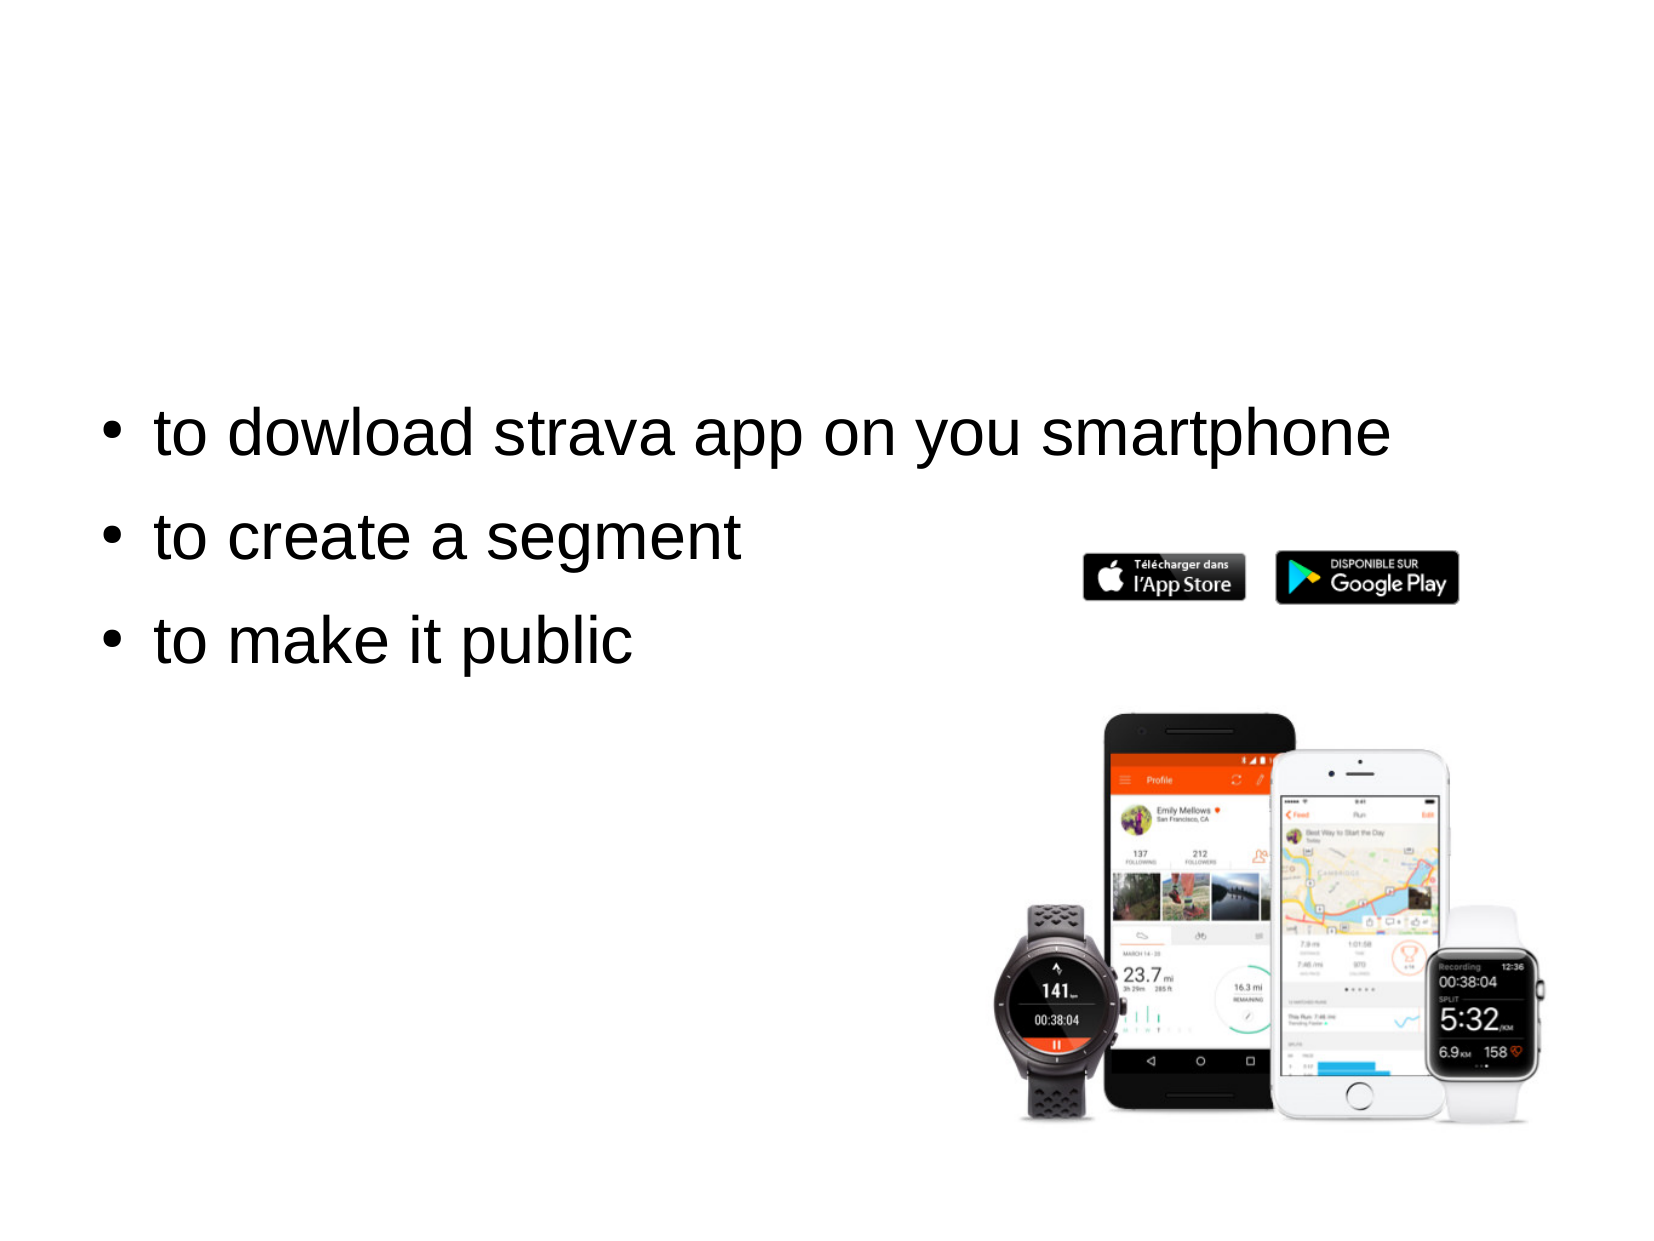

# to dowload strava app on you smartphone
to create a segment
to make it public